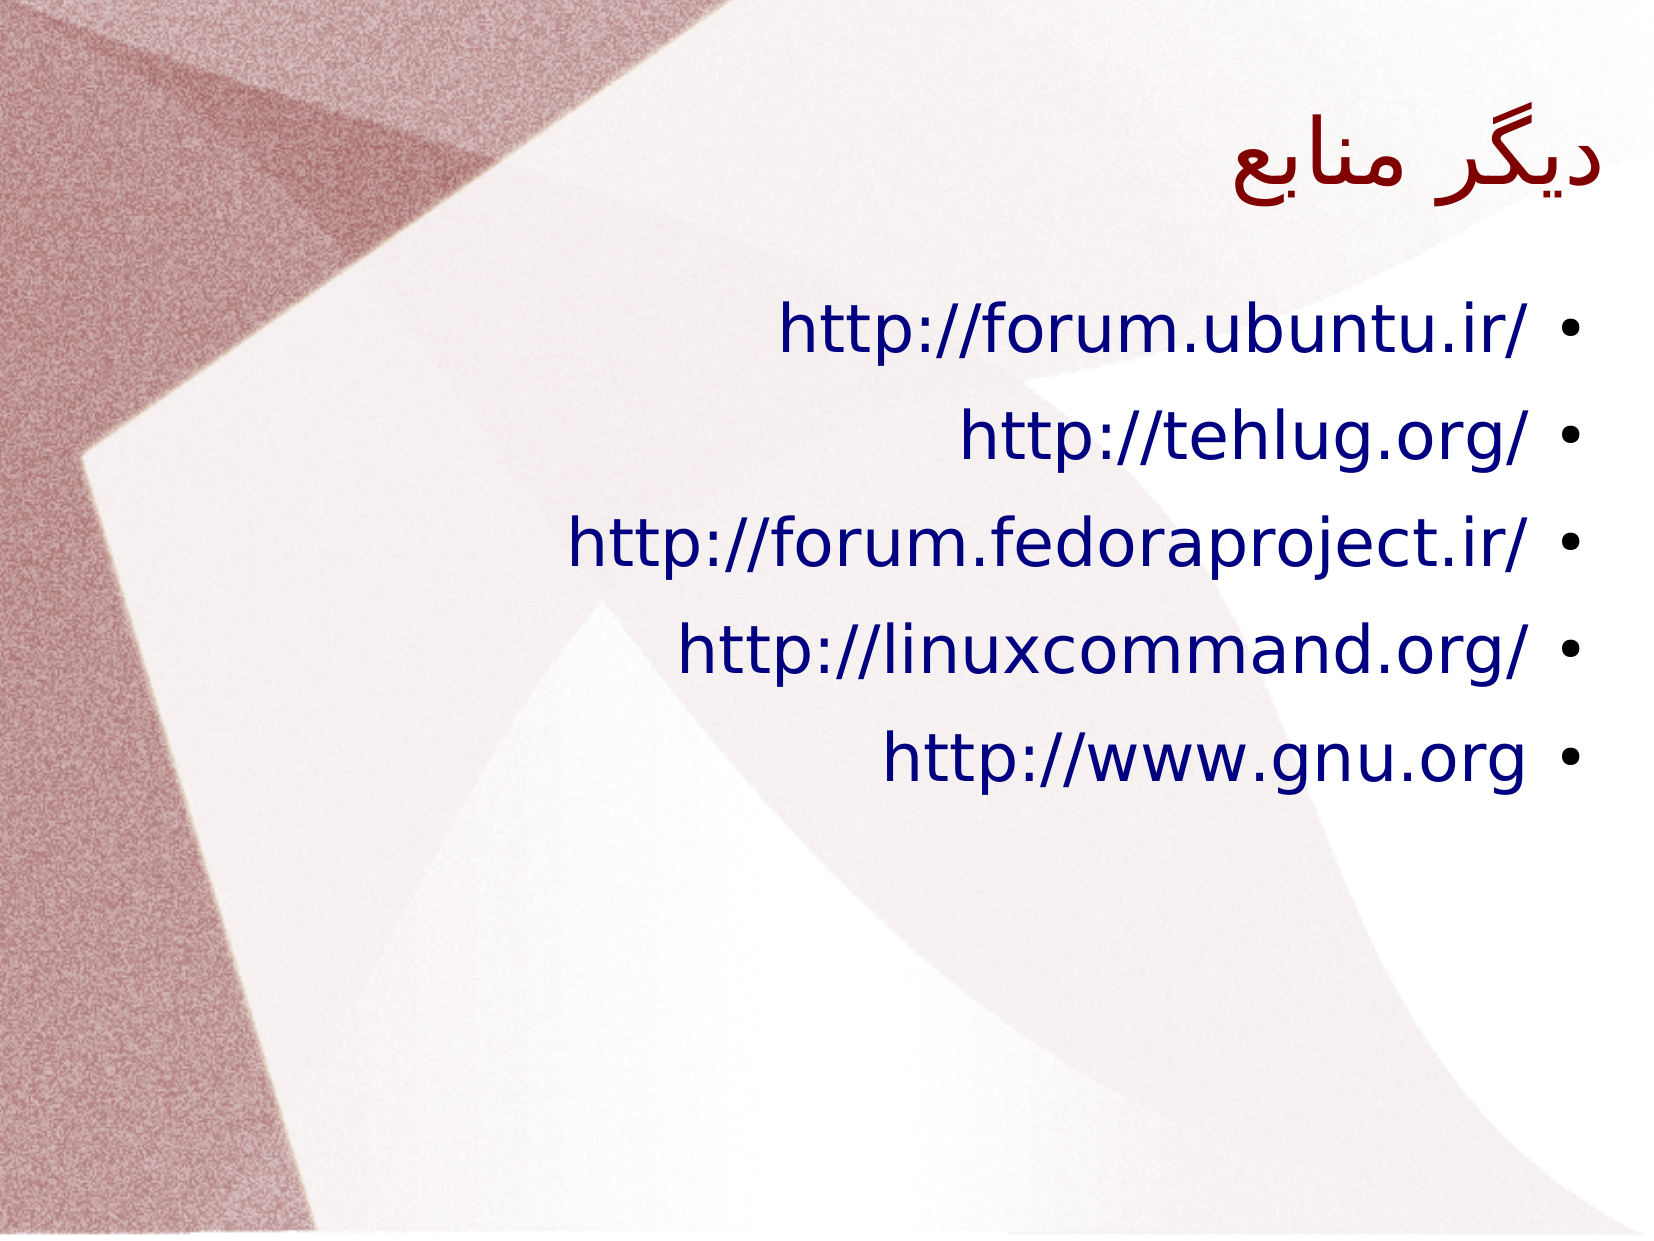

# دیگر منابع
http://forum.ubuntu.ir/
http://tehlug.org/
http://forum.fedoraproject.ir/
http://linuxcommand.org/
http://www.gnu.org